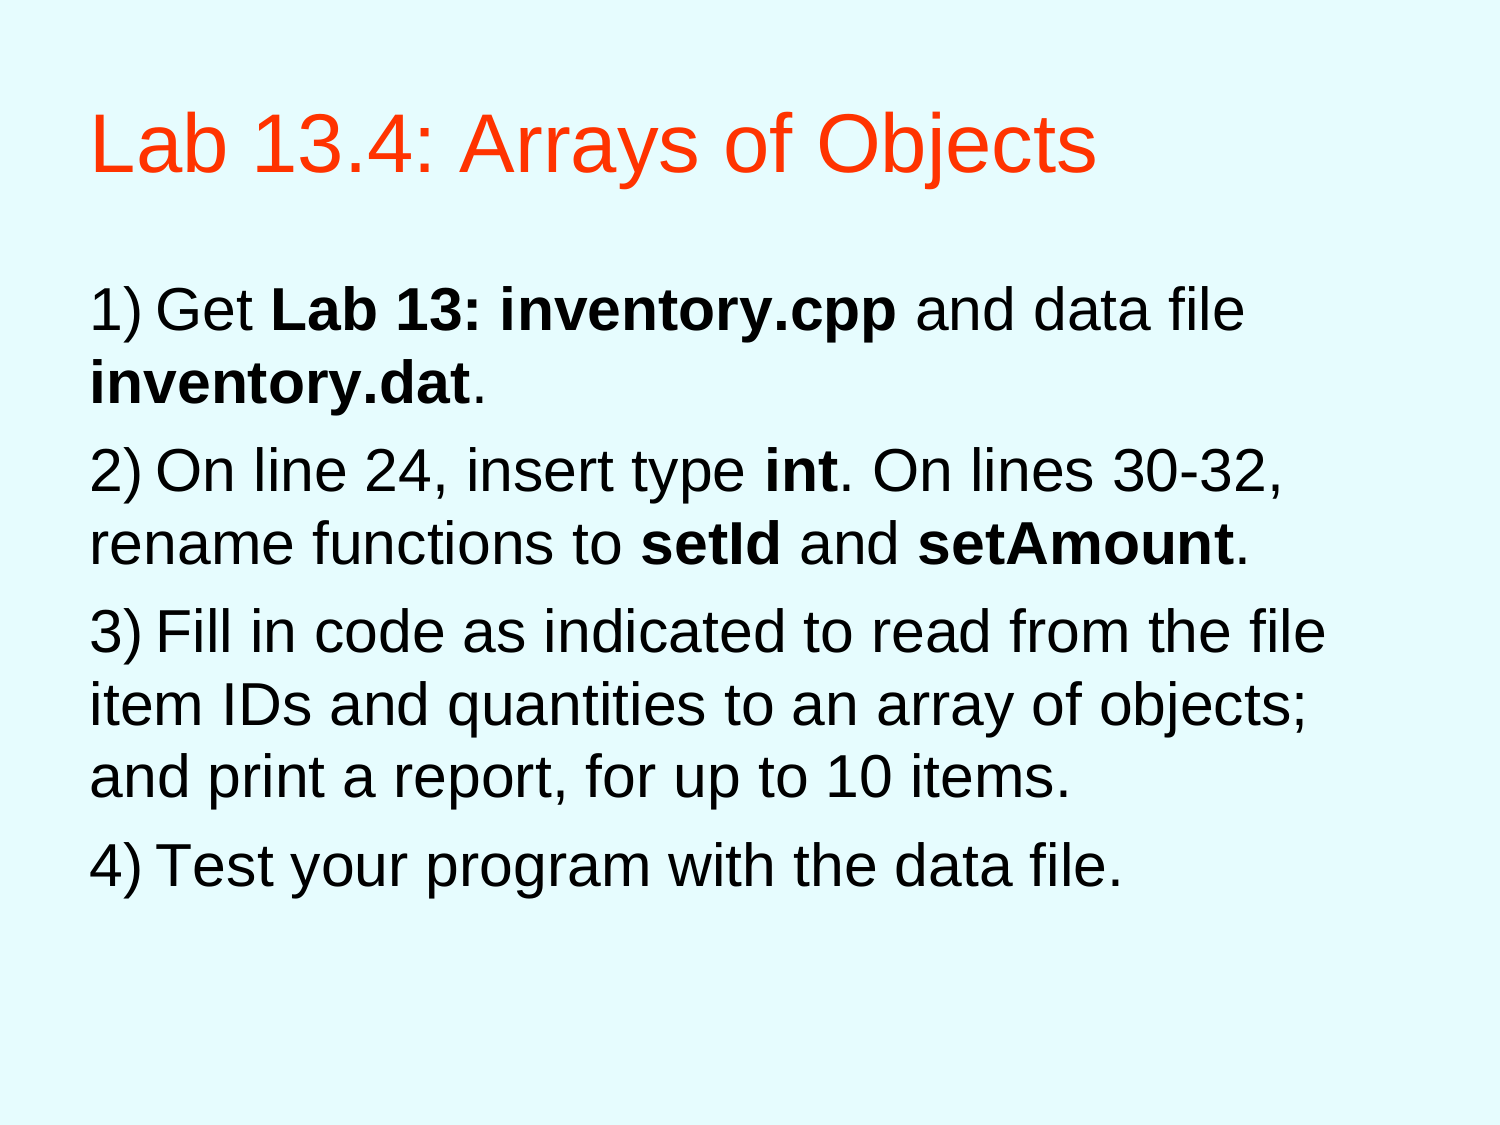

# Lab 13.4: Arrays of Objects
 Get Lab 13: inventory.cpp and data file inventory.dat.
 On line 24, insert type int. On lines 30-32, rename functions to setId and setAmount.
 Fill in code as indicated to read from the file item IDs and quantities to an array of objects; and print a report, for up to 10 items.
 Test your program with the data file.